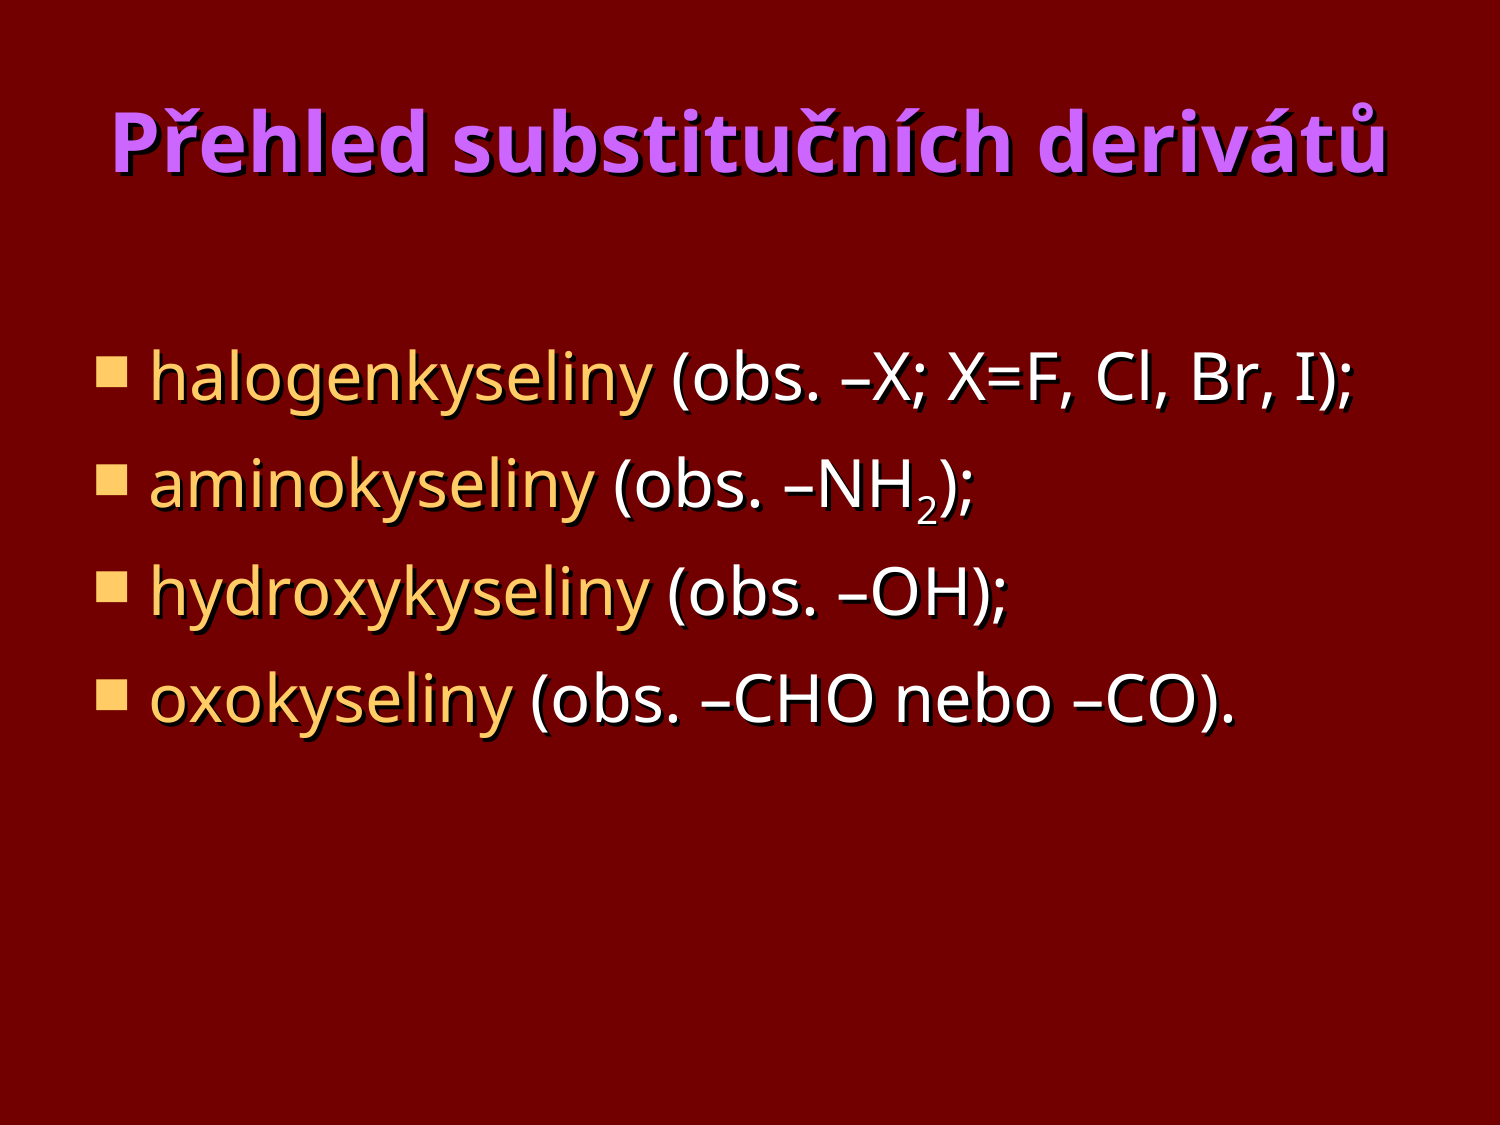

# Přehled substitučních derivátů
halogenkyseliny (obs. –X; X=F, Cl, Br, I);
aminokyseliny (obs. –NH2);
hydroxykyseliny (obs. –OH);
oxokyseliny (obs. –CHO nebo –CO).